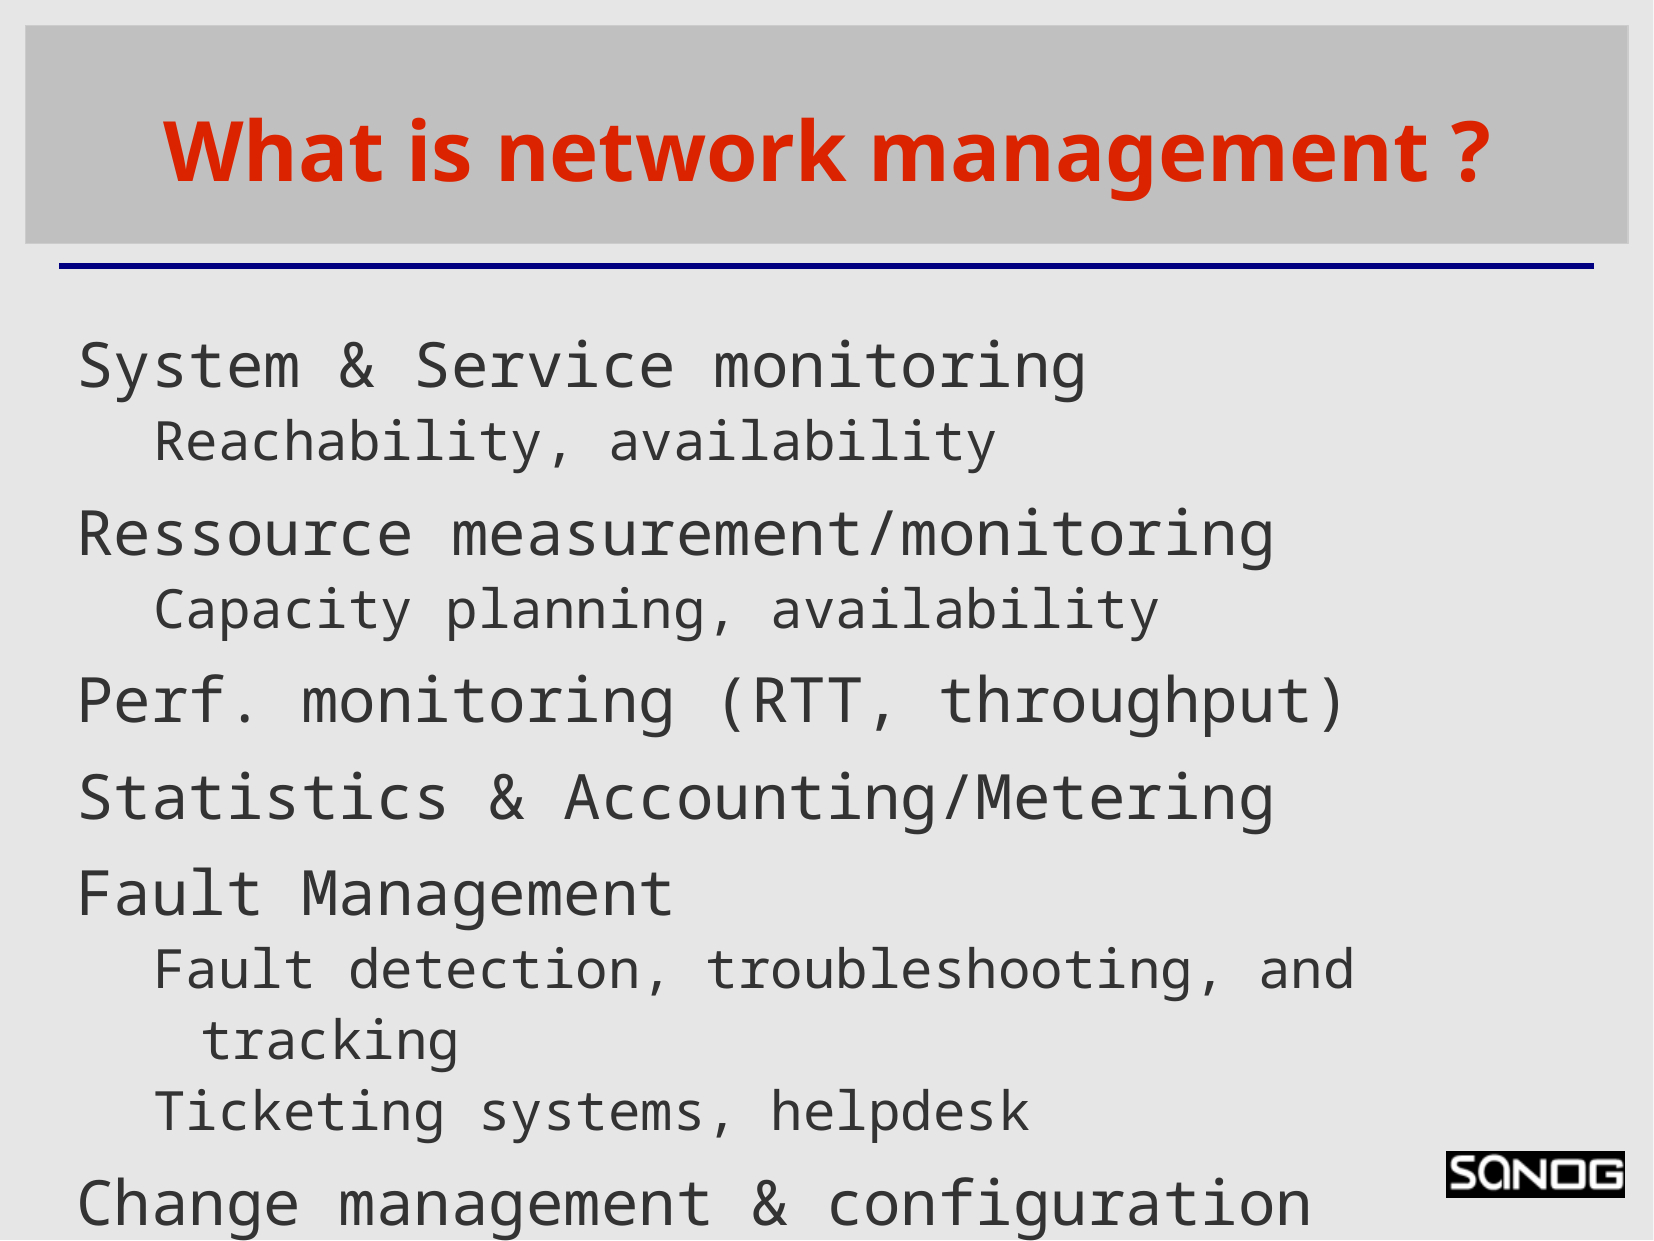

# What is network management ?
System & Service monitoring
Reachability, availability
Ressource measurement/monitoring
Capacity planning, availability
Perf. monitoring (RTT, throughput)
Statistics & Accounting/Metering
Fault Management
Fault detection, troubleshooting, and tracking
Ticketing systems, helpdesk
Change management & configuration monitoring